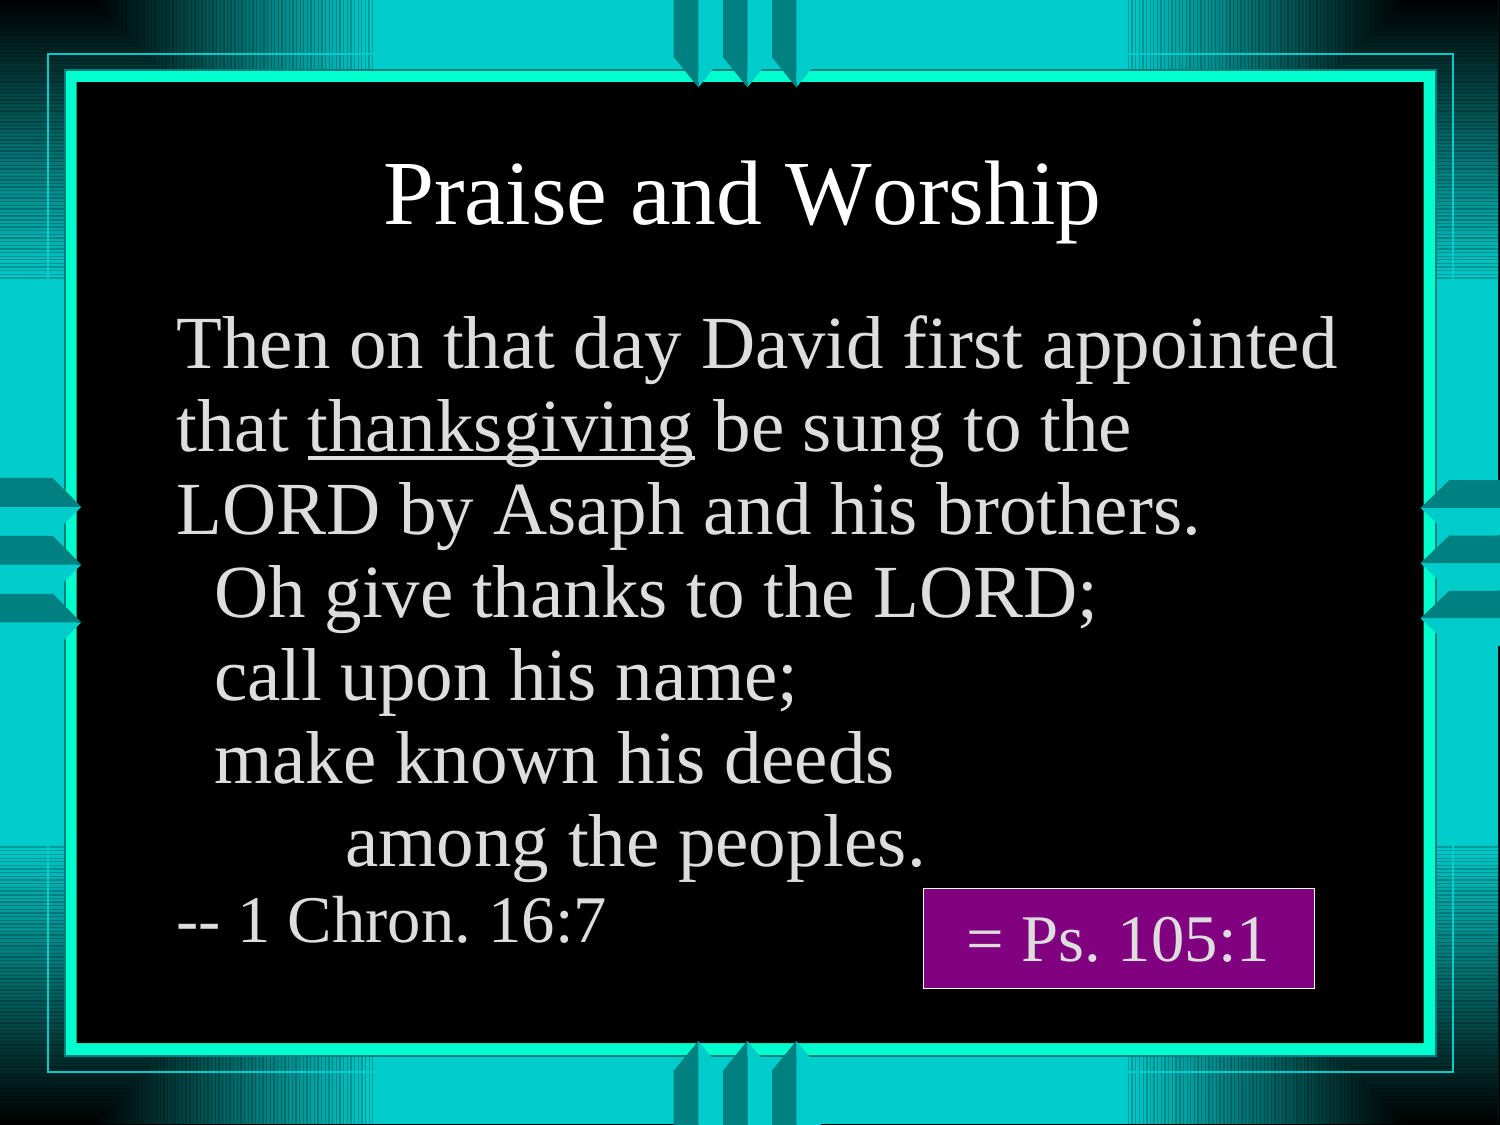

# Praise and Worship
Then on that day David first appointed that thanksgiving be sung to the LORD by Asaph and his brothers.
 Oh give thanks to the LORD;
 call upon his name;
 make known his deeds
 among the peoples.
-- 1 Chron. 16:7
= Ps. 105:1